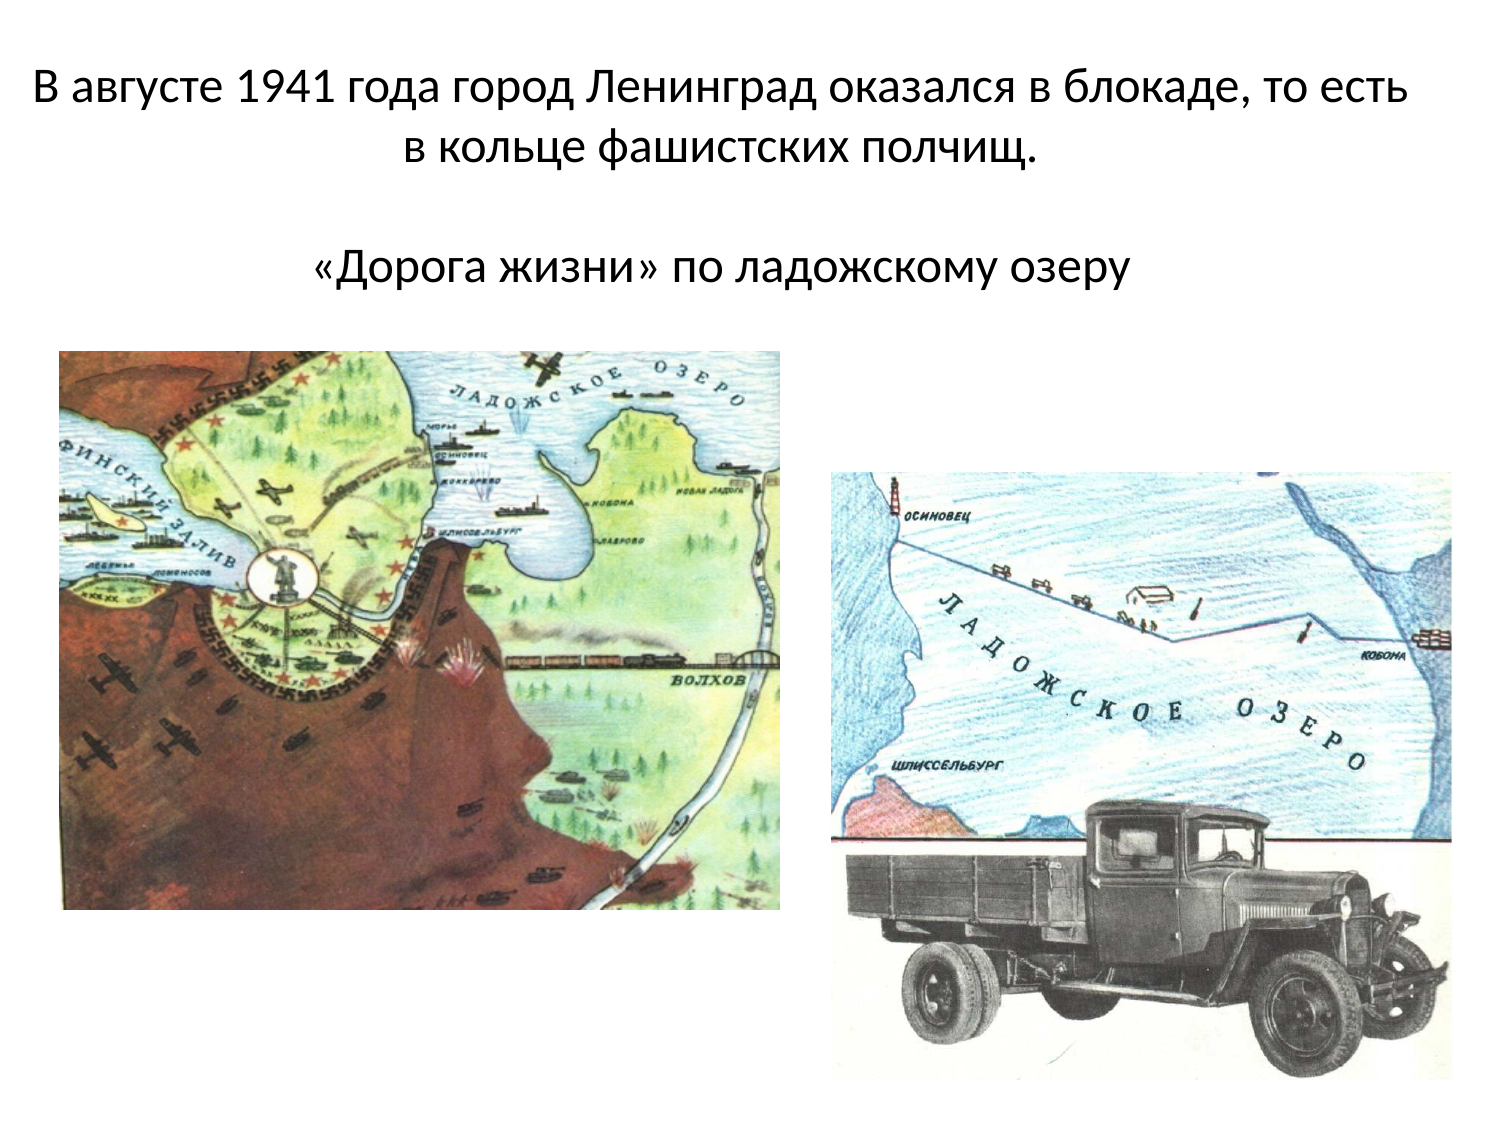

# В августе 1941 года город Ленинград оказался в блокаде, то есть в кольце фашистских полчищ. «Дорога жизни» по ладожскому озеру